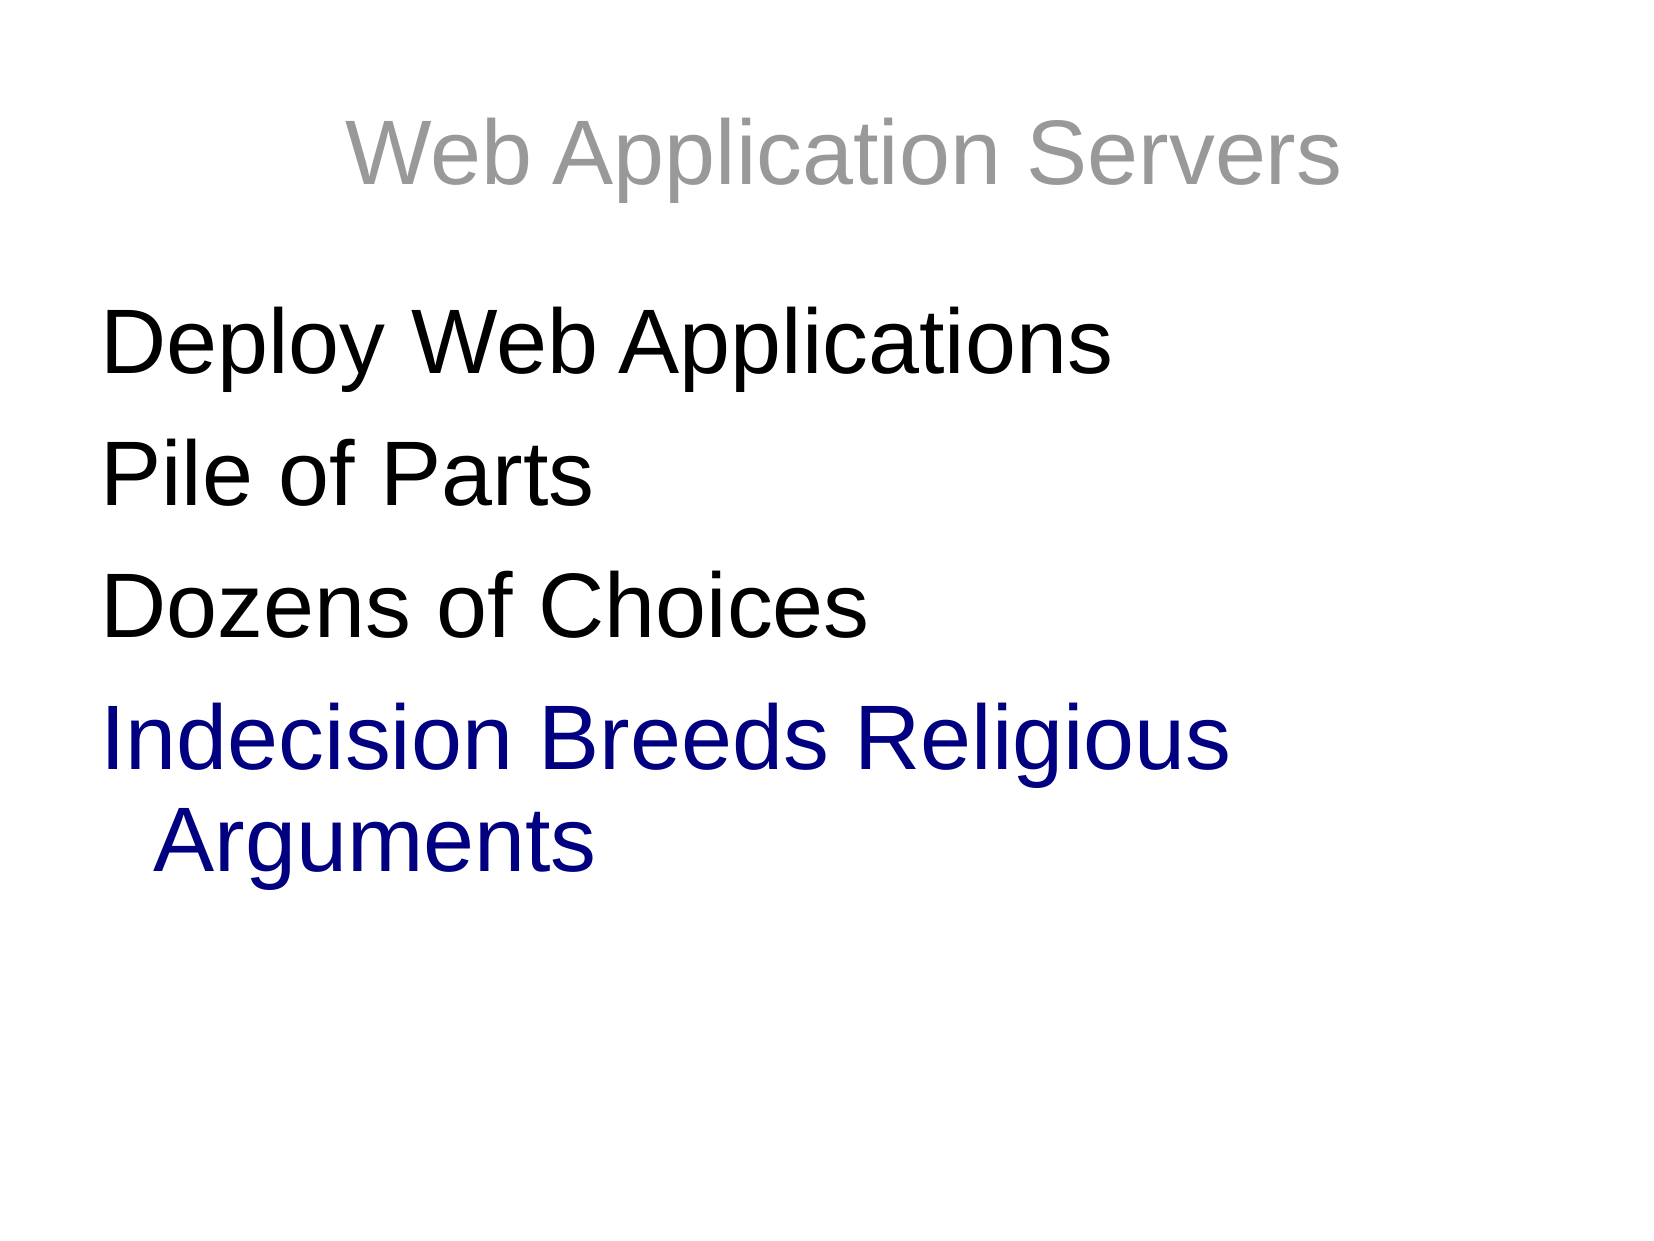

# Web Application Servers
Deploy Web Applications
Pile of Parts
Dozens of Choices
Indecision Breeds Religious Arguments